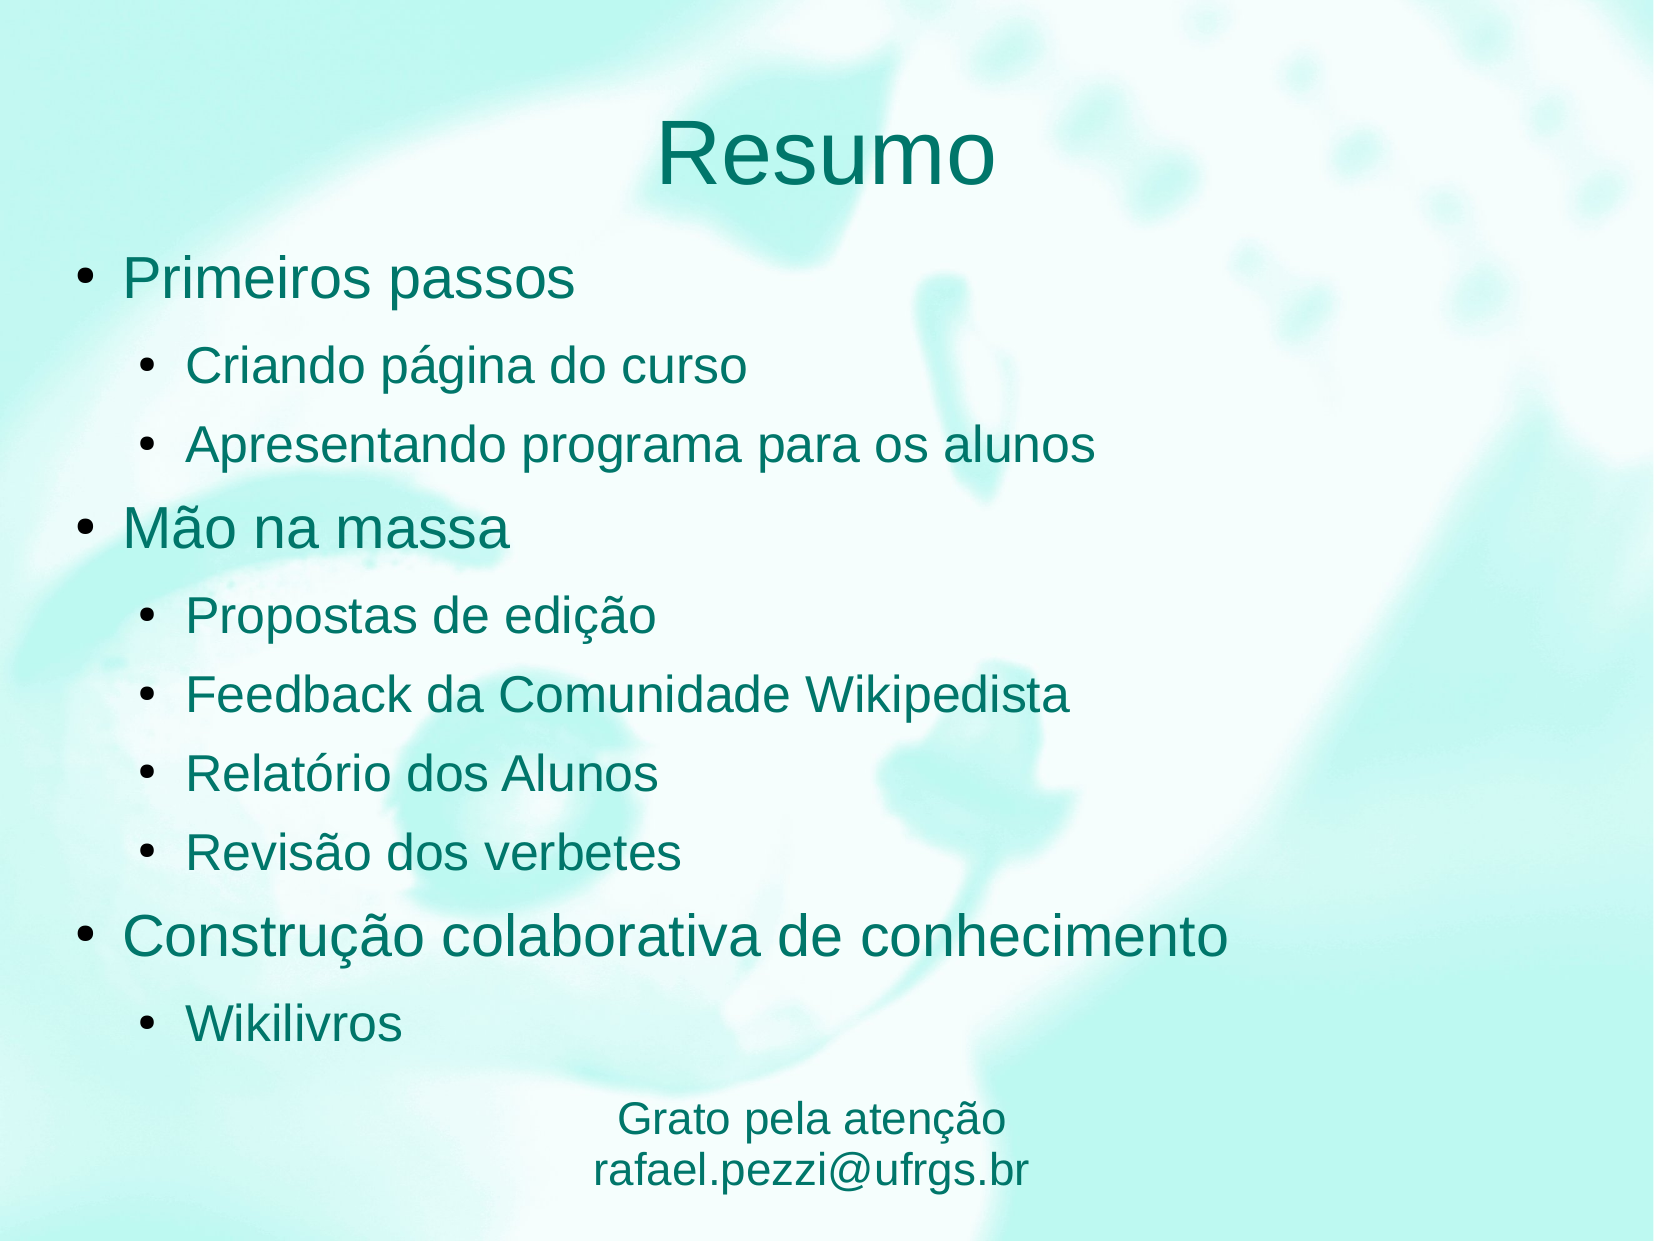

# Resumo
Primeiros passos
Criando página do curso
Apresentando programa para os alunos
Mão na massa
Propostas de edição
Feedback da Comunidade Wikipedista
Relatório dos Alunos
Revisão dos verbetes
Construção colaborativa de conhecimento
Wikilivros
Grato pela atenção
rafael.pezzi@ufrgs.br